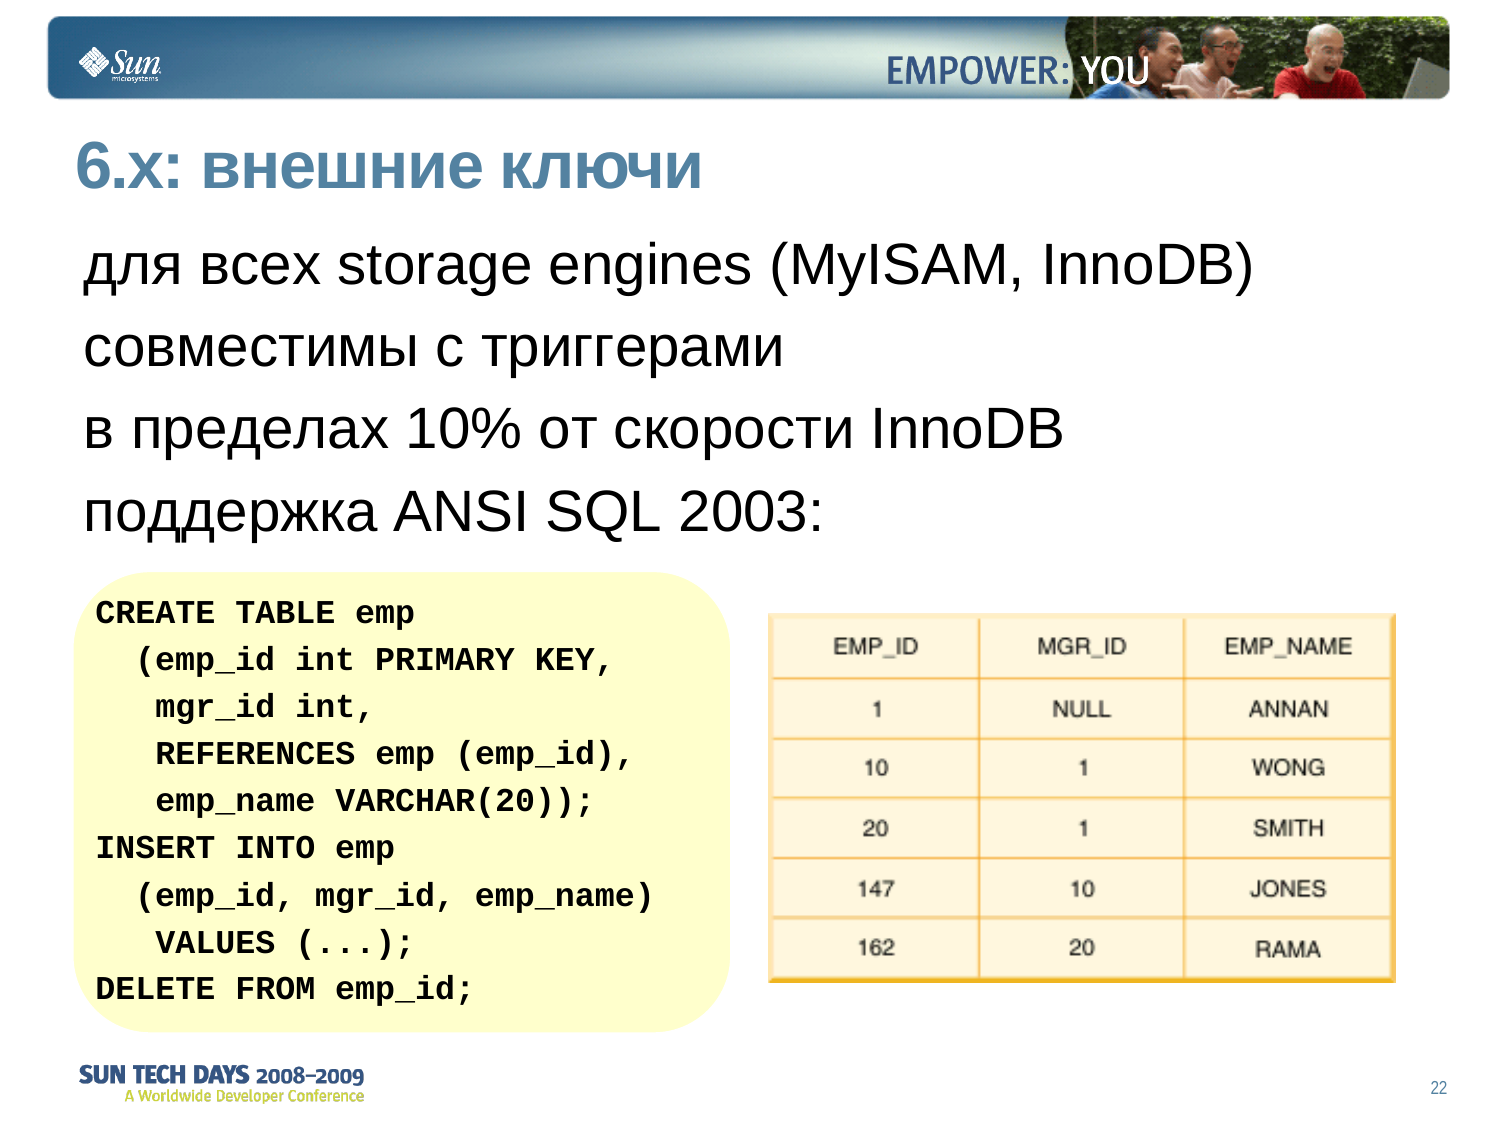

# 6.x: внешние ключи
для всех storage engines (MyISAM, InnoDB)
совместимы с триггерами
в пределах 10% от скорости InnoDB
поддержка ANSI SQL 2003:
CREATE TABLE emp
 (emp_id int PRIMARY KEY,
 mgr_id int,
 REFERENCES emp (emp_id),
 emp_name VARCHAR(20));
INSERT INTO emp
 (emp_id, mgr_id, emp_name)
 VALUES (...);
DELETE FROM emp_id;